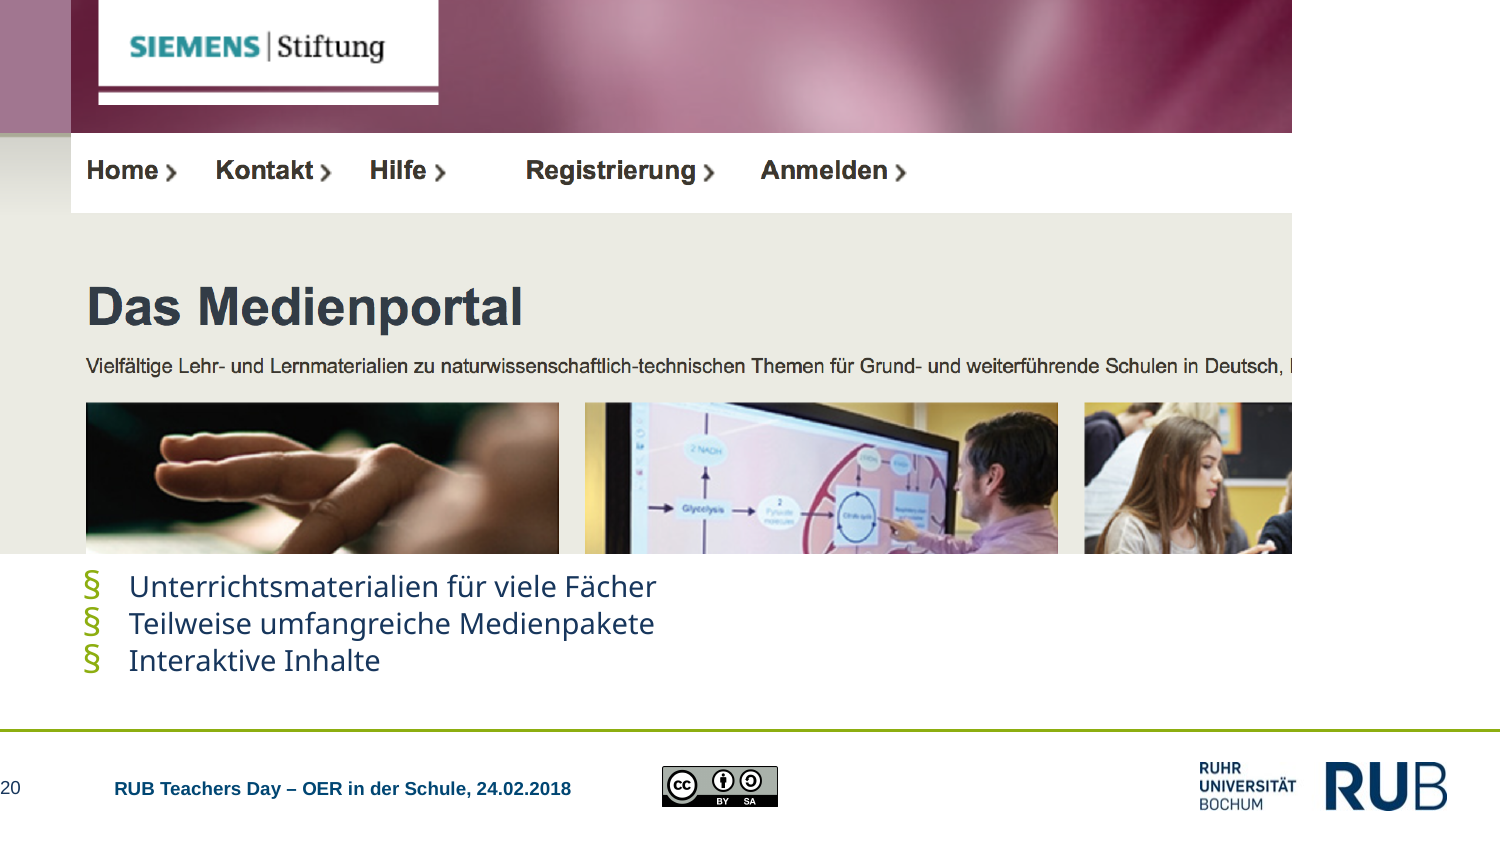

Unterrichtsmaterialien für viele Fächer
Teilweise umfangreiche Medienpakete
Interaktive Inhalte
RUB Teachers Day – OER in der Schule, 24.02.2018